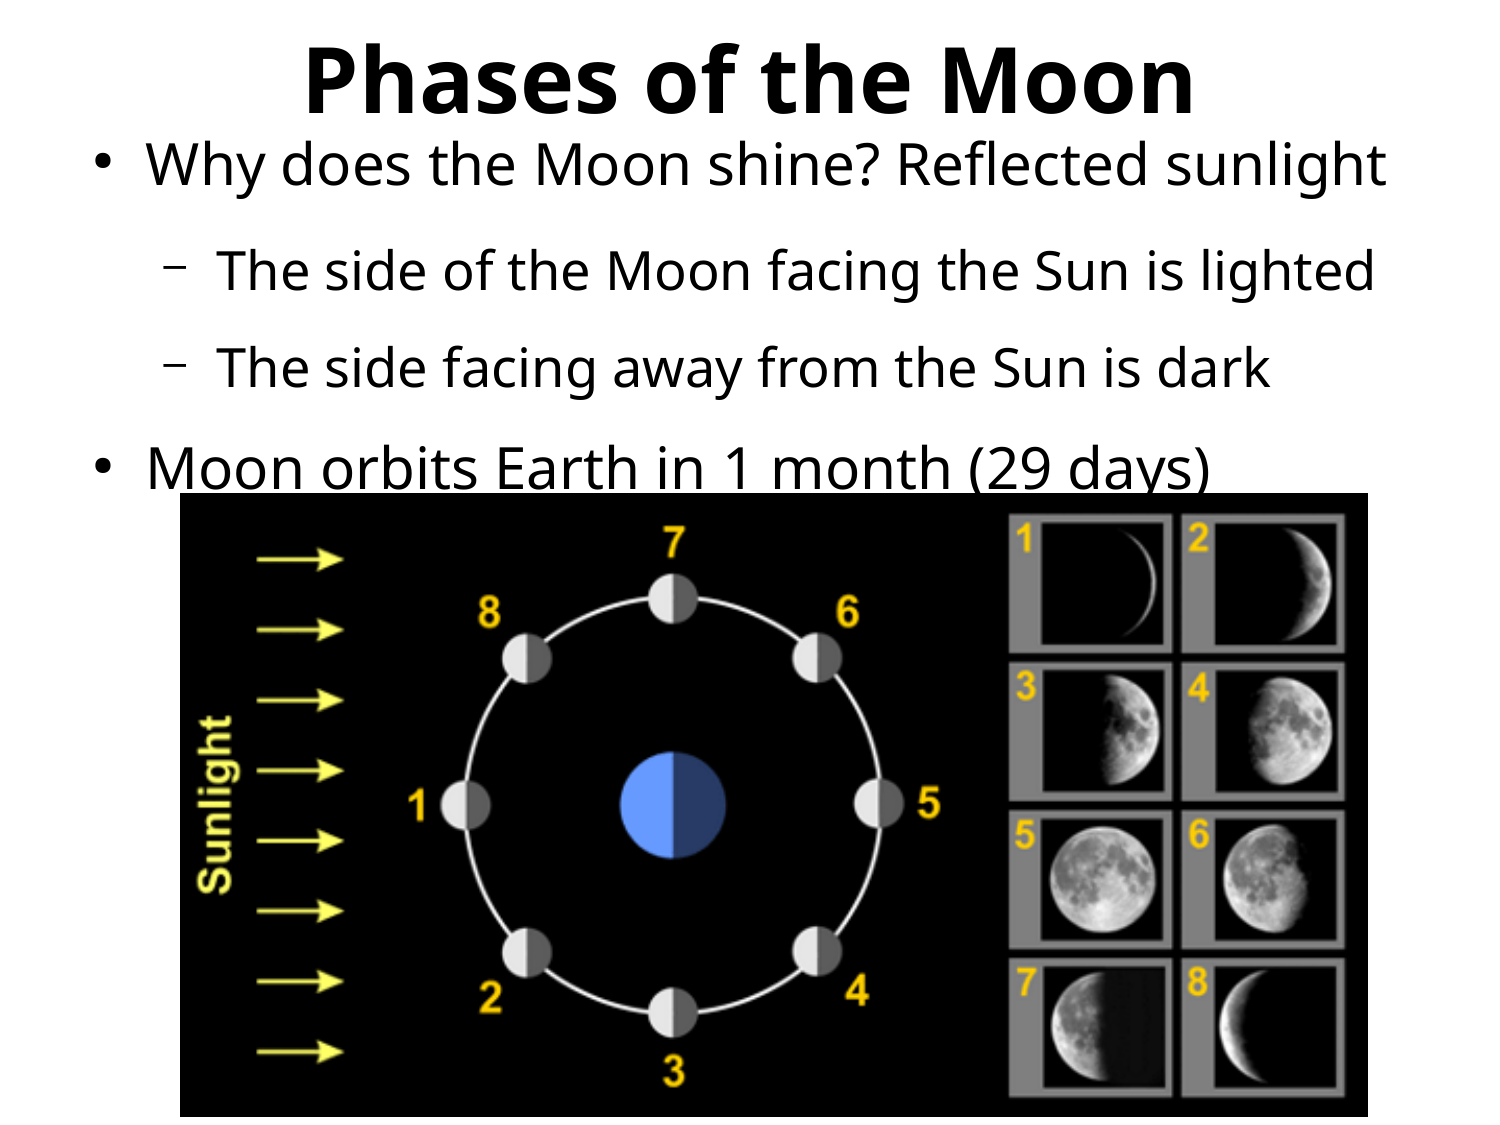

# Phases of the Moon
Why does the Moon shine? Reflected sunlight
The side of the Moon facing the Sun is lighted
The side facing away from the Sun is dark
Moon orbits Earth in 1 month (29 days)